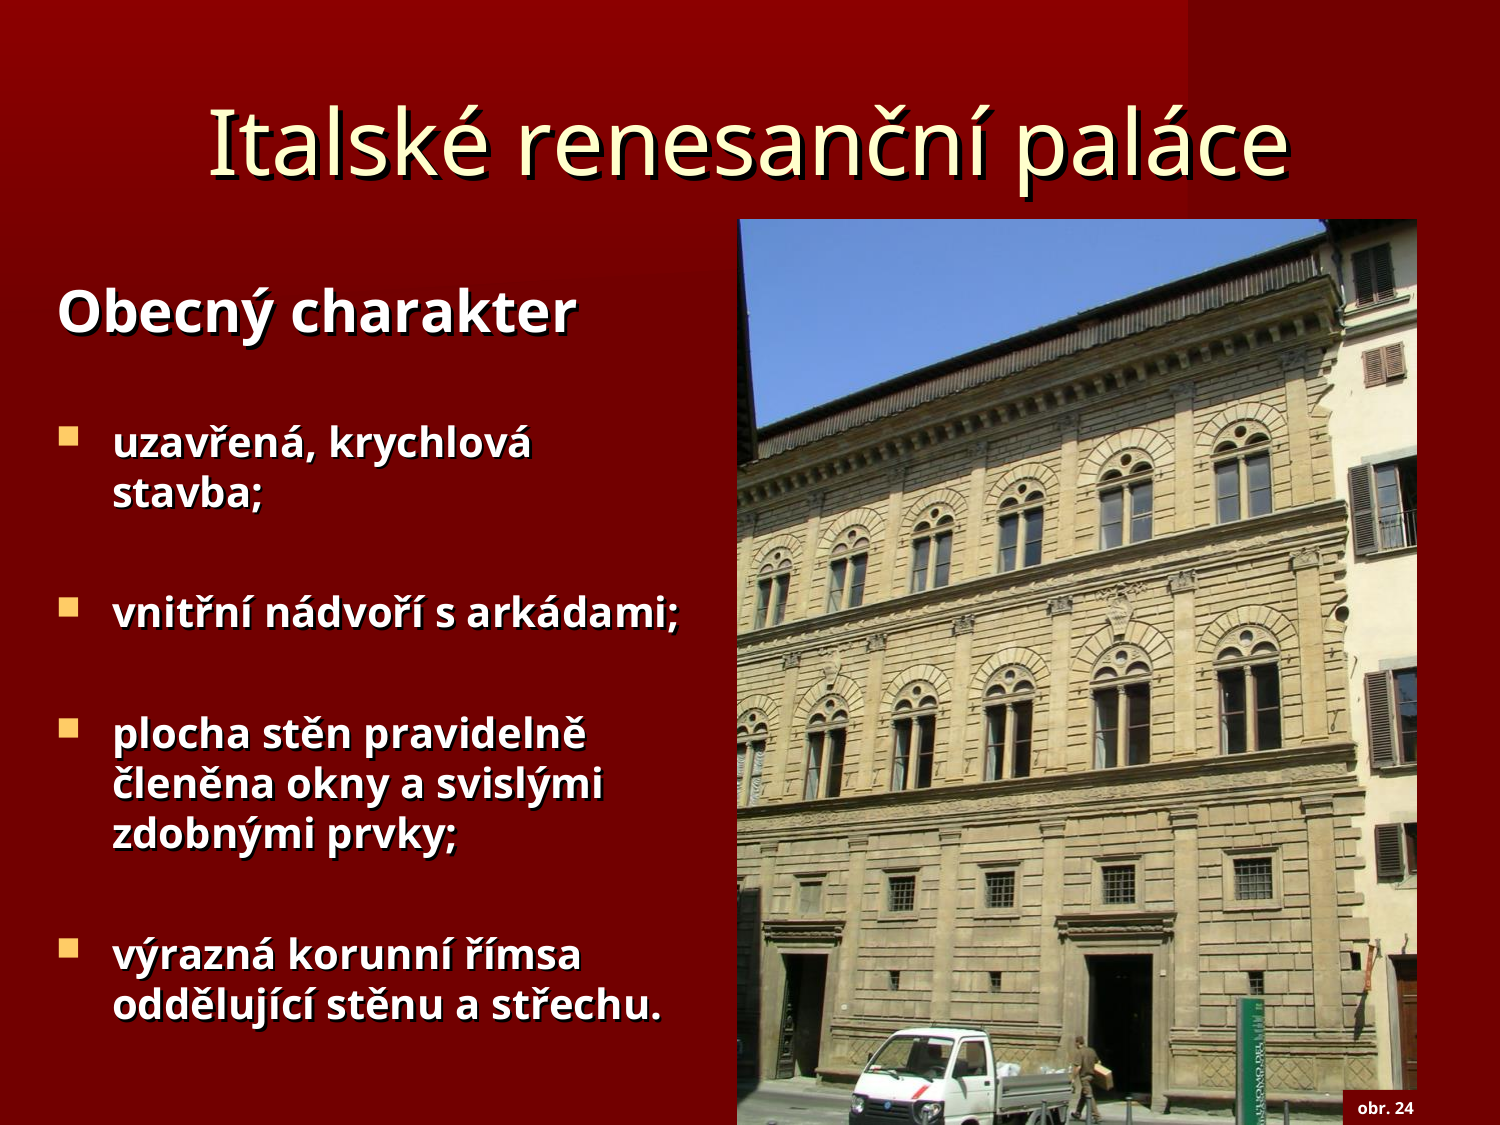

# Italské renesanční paláce
Obecný charakter
uzavřená, krychlová stavba;
vnitřní nádvoří s arkádami;
plocha stěn pravidelně členěna okny a svislými zdobnými prvky;
výrazná korunní římsa oddělující stěnu a střechu.
obr. 24